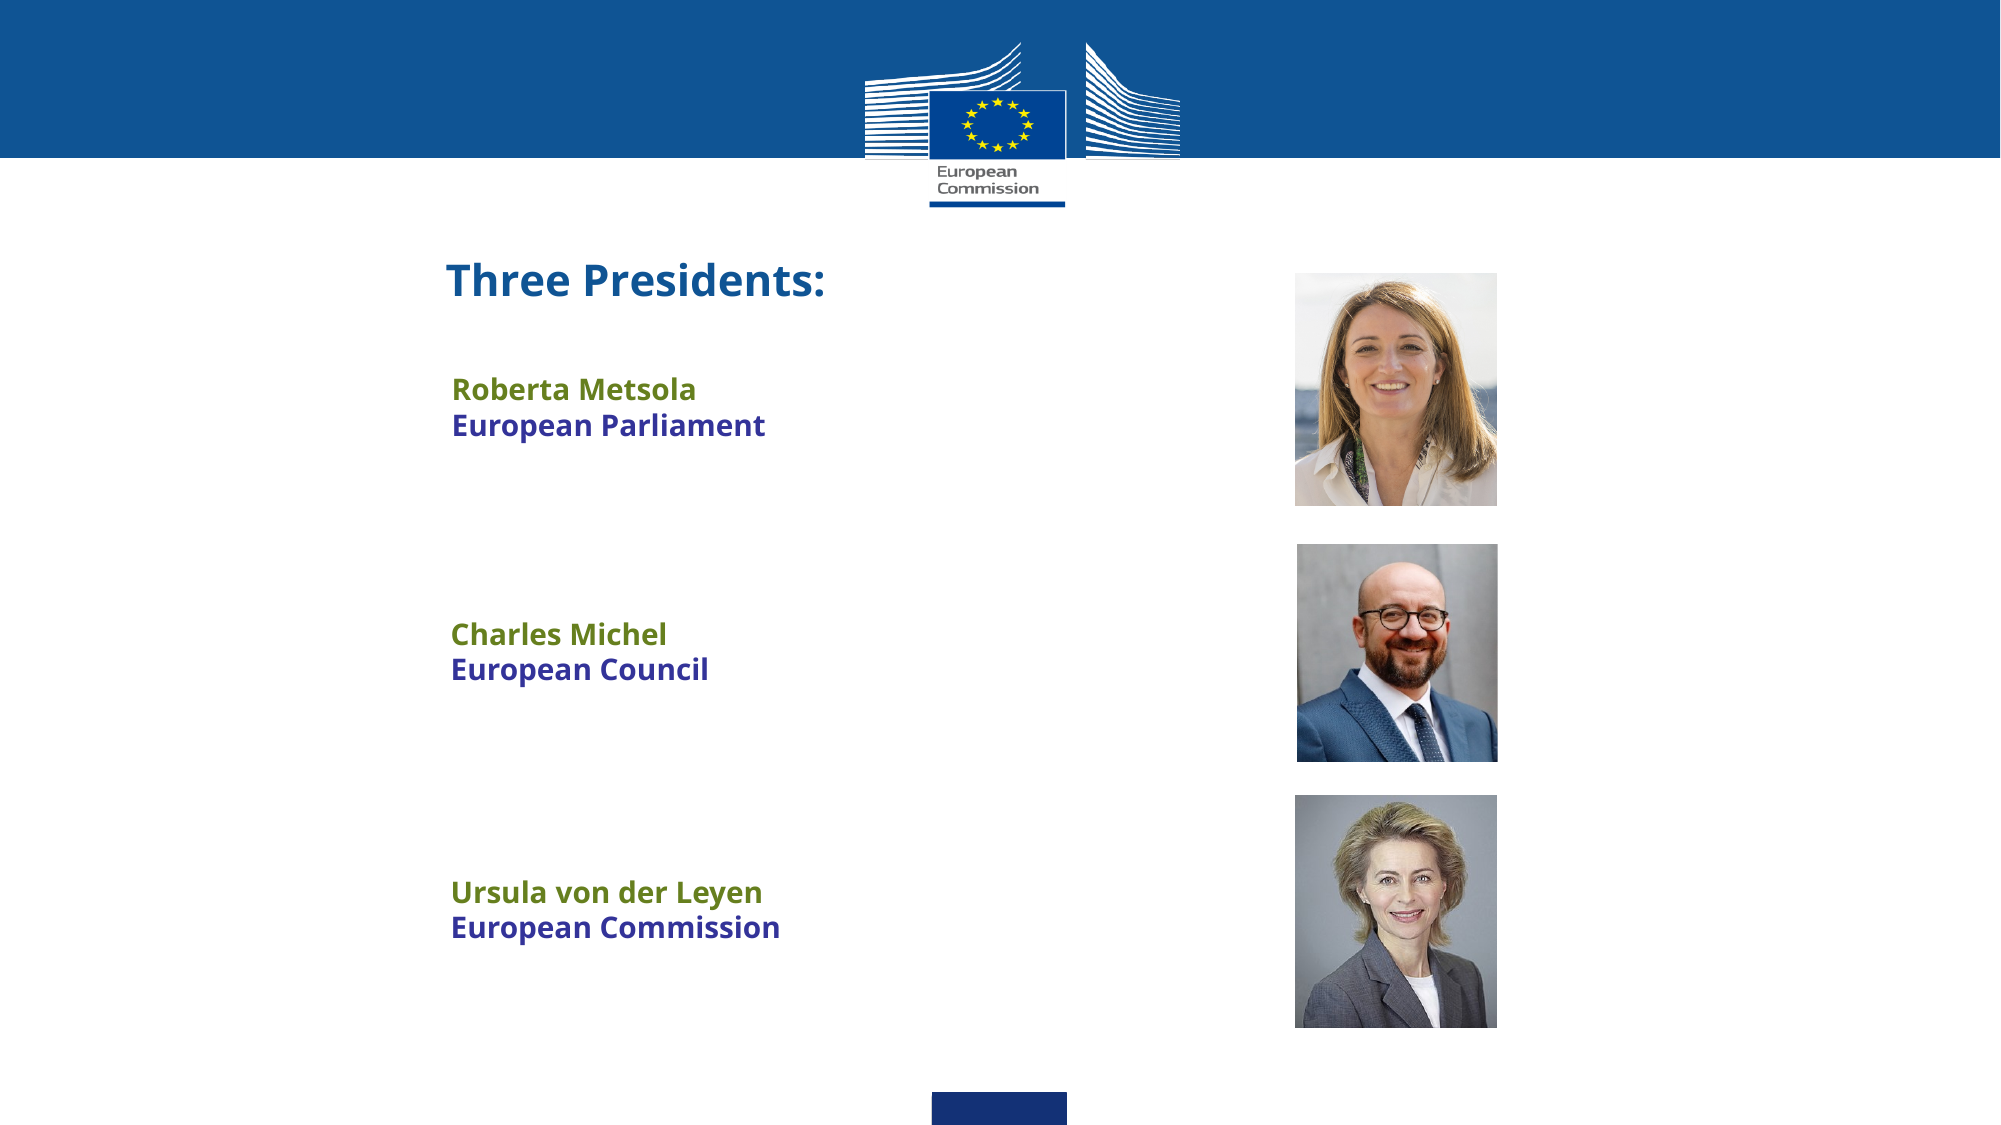

# Three Presidents:
Roberta Metsola
European Parliament
Charles Michel
European Council
Ursula von der Leyen
European Commission